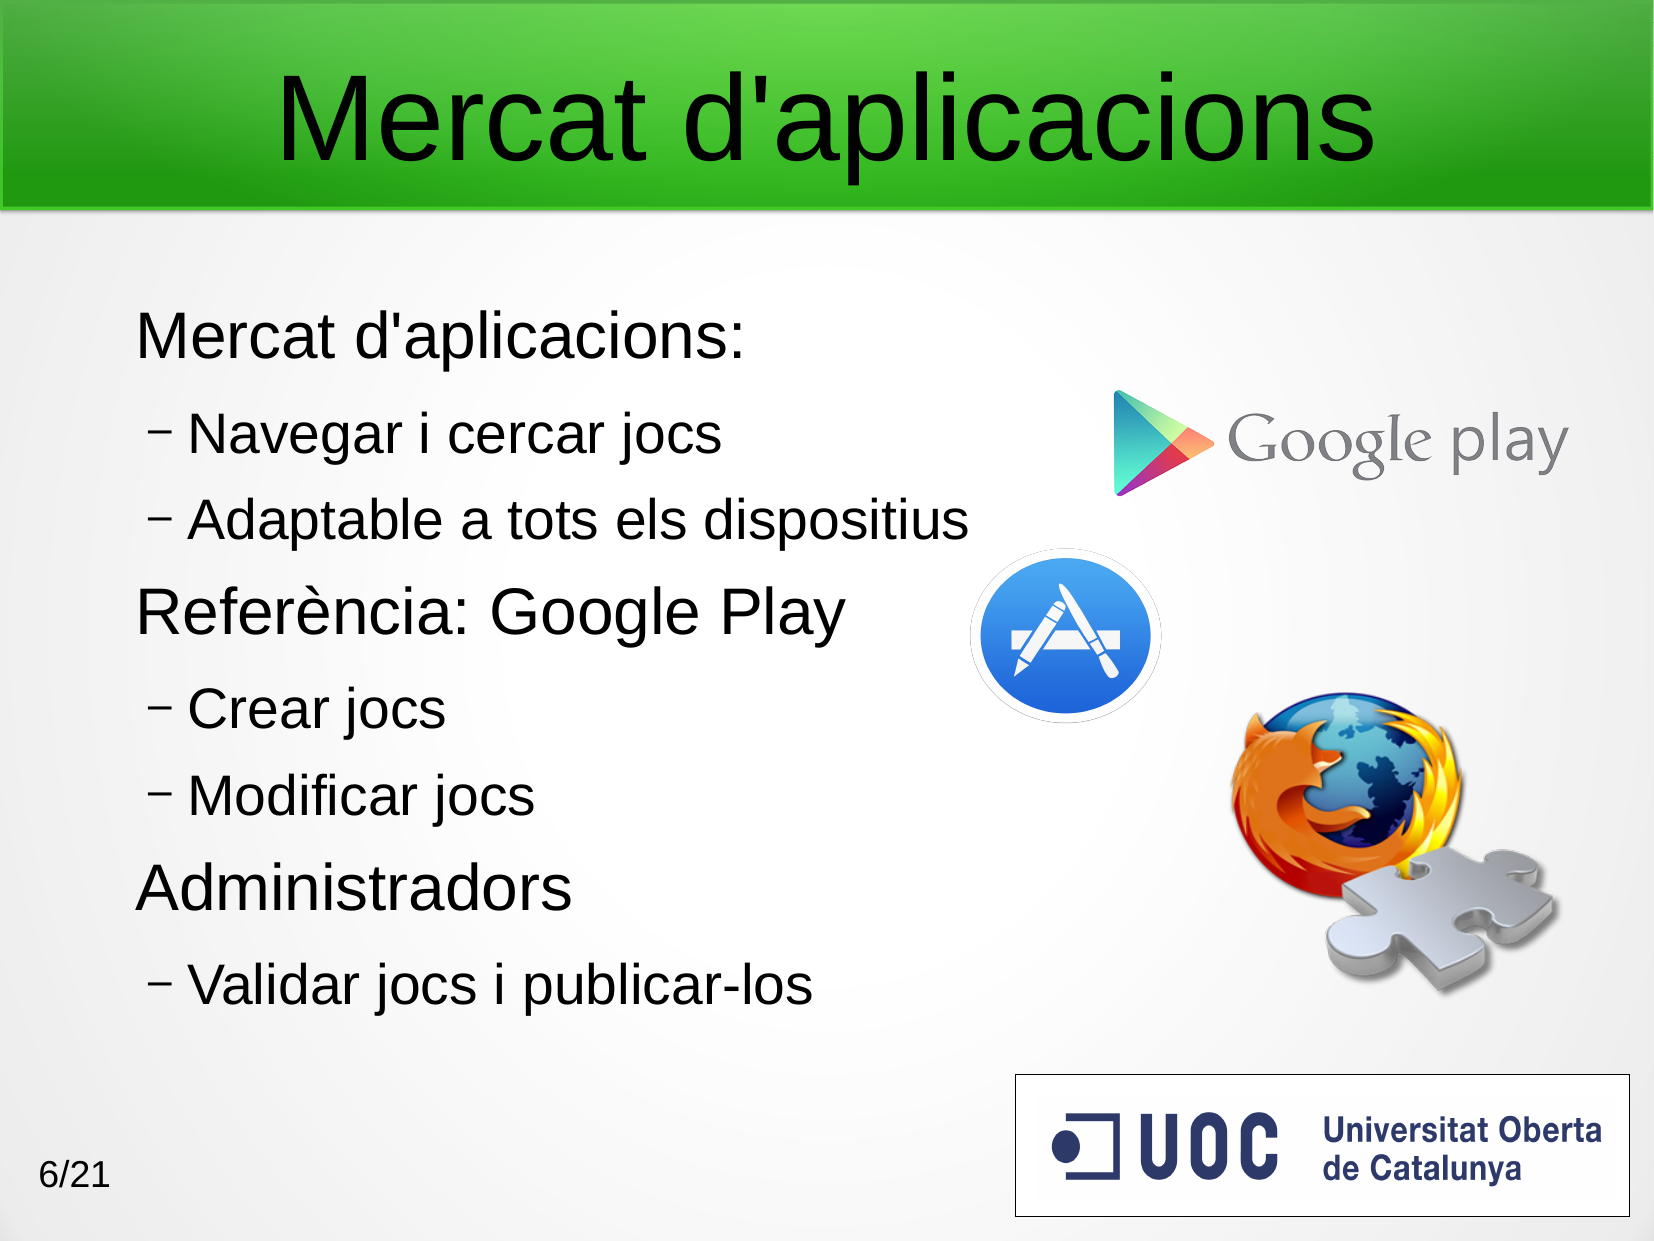

# Mercat d'aplicacions
Mercat d'aplicacions:
Navegar i cercar jocs
Adaptable a tots els dispositius
Referència: Google Play
Crear jocs
Modificar jocs
Administradors
Validar jocs i publicar-los